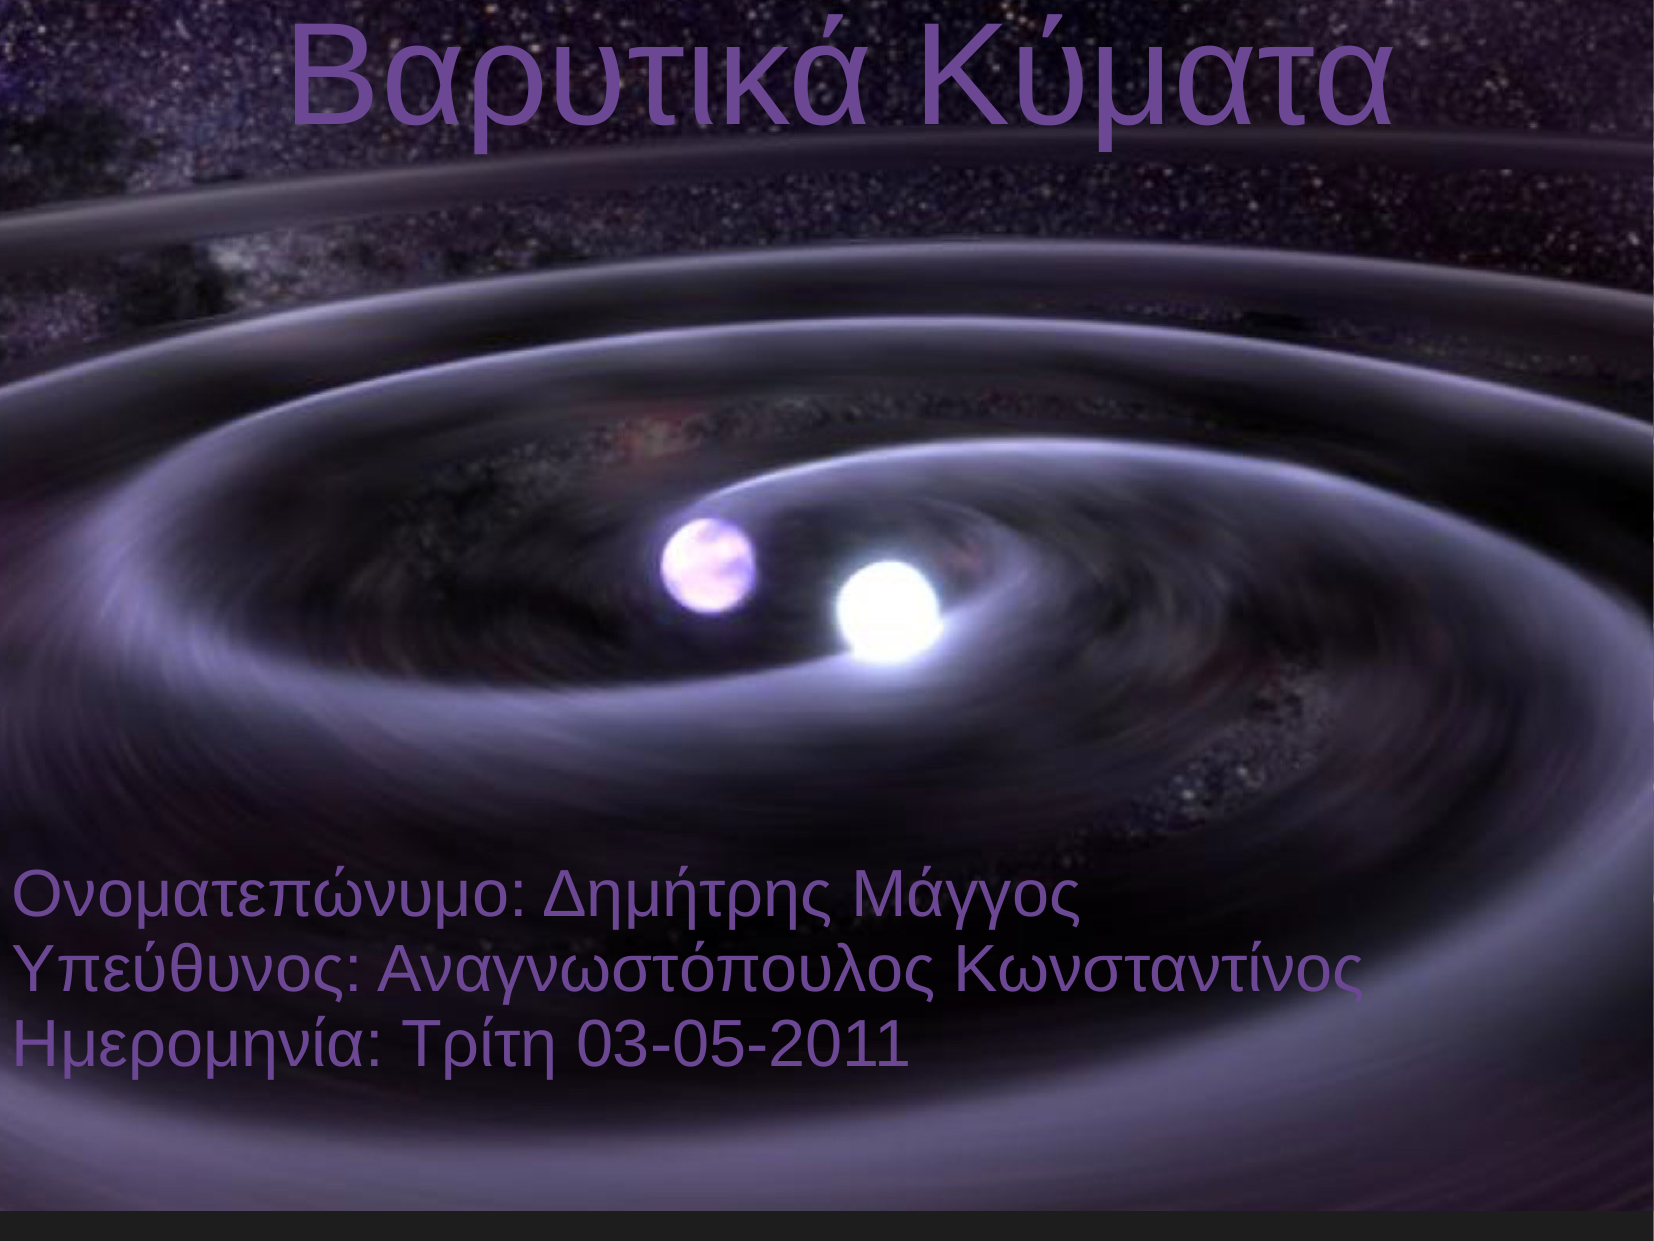

# Βαρυτικά Κύματα
Ονοματεπώνυμο: Δημήτρης Μάγγος
Υπεύθυνος: Αναγνωστόπουλος Κωνσταντίνος
Ημερομηνία: Τρίτη 03-05-2011